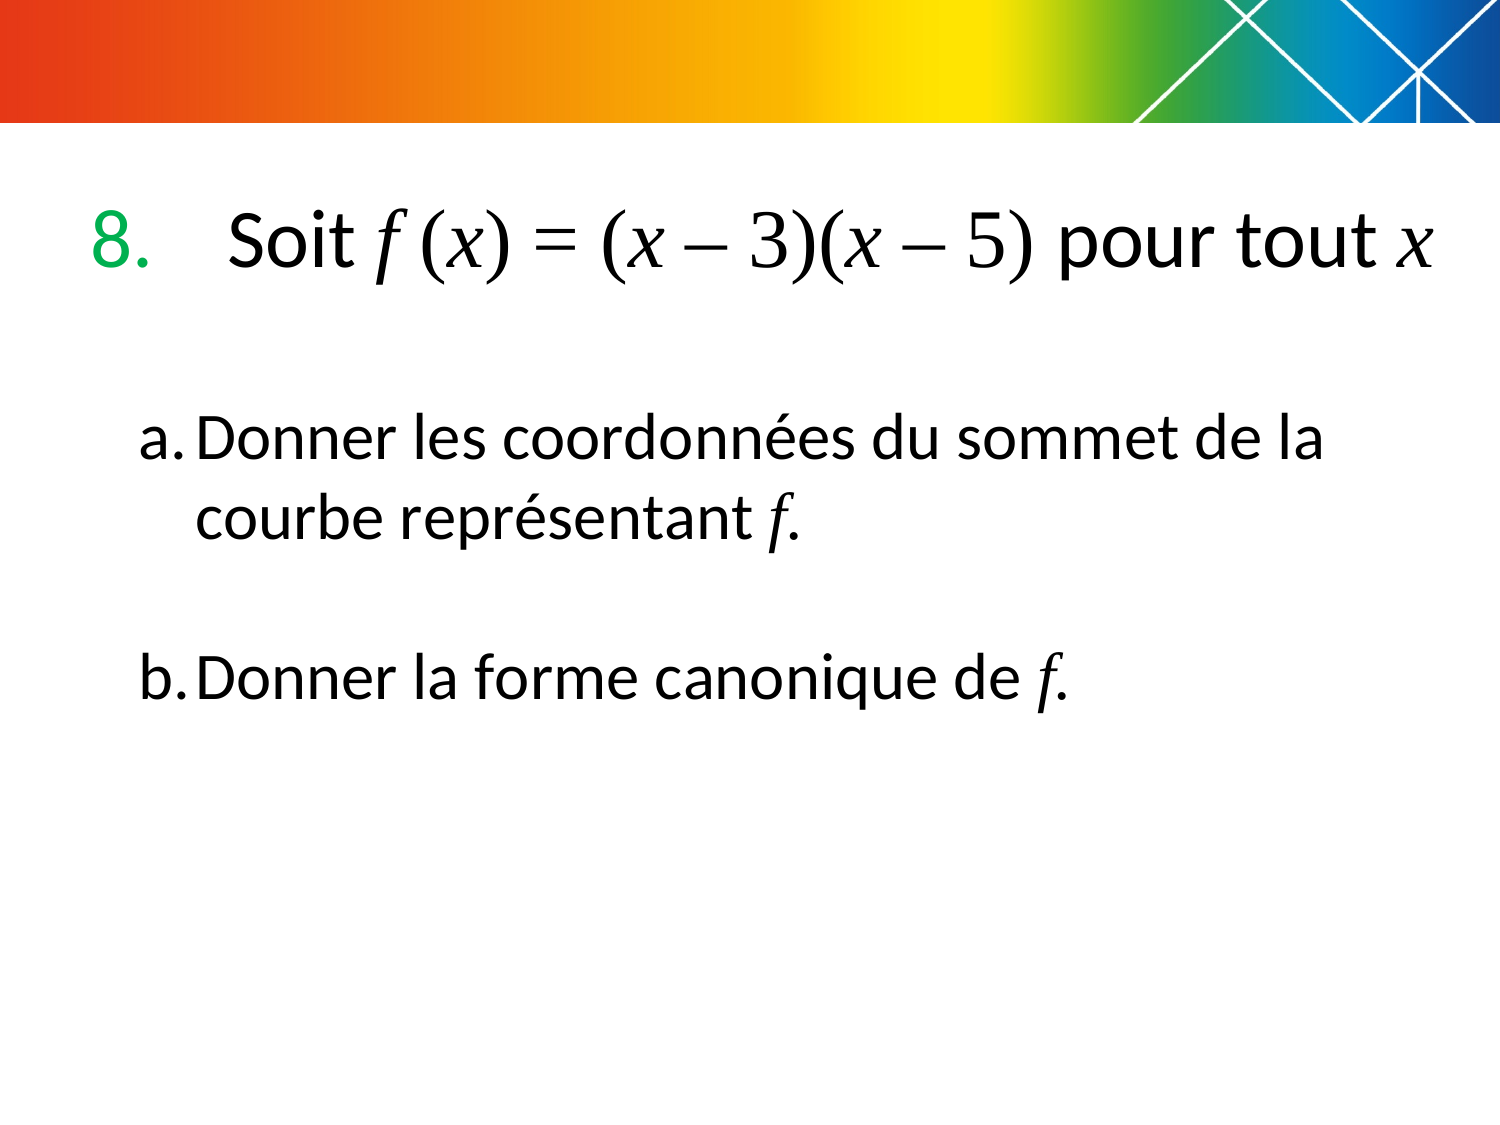

# Soit f (x) = (x – 3)(x – 5) pour tout x
Donner les coordonnées du sommet de la courbe représentant f.
Donner la forme canonique de f.